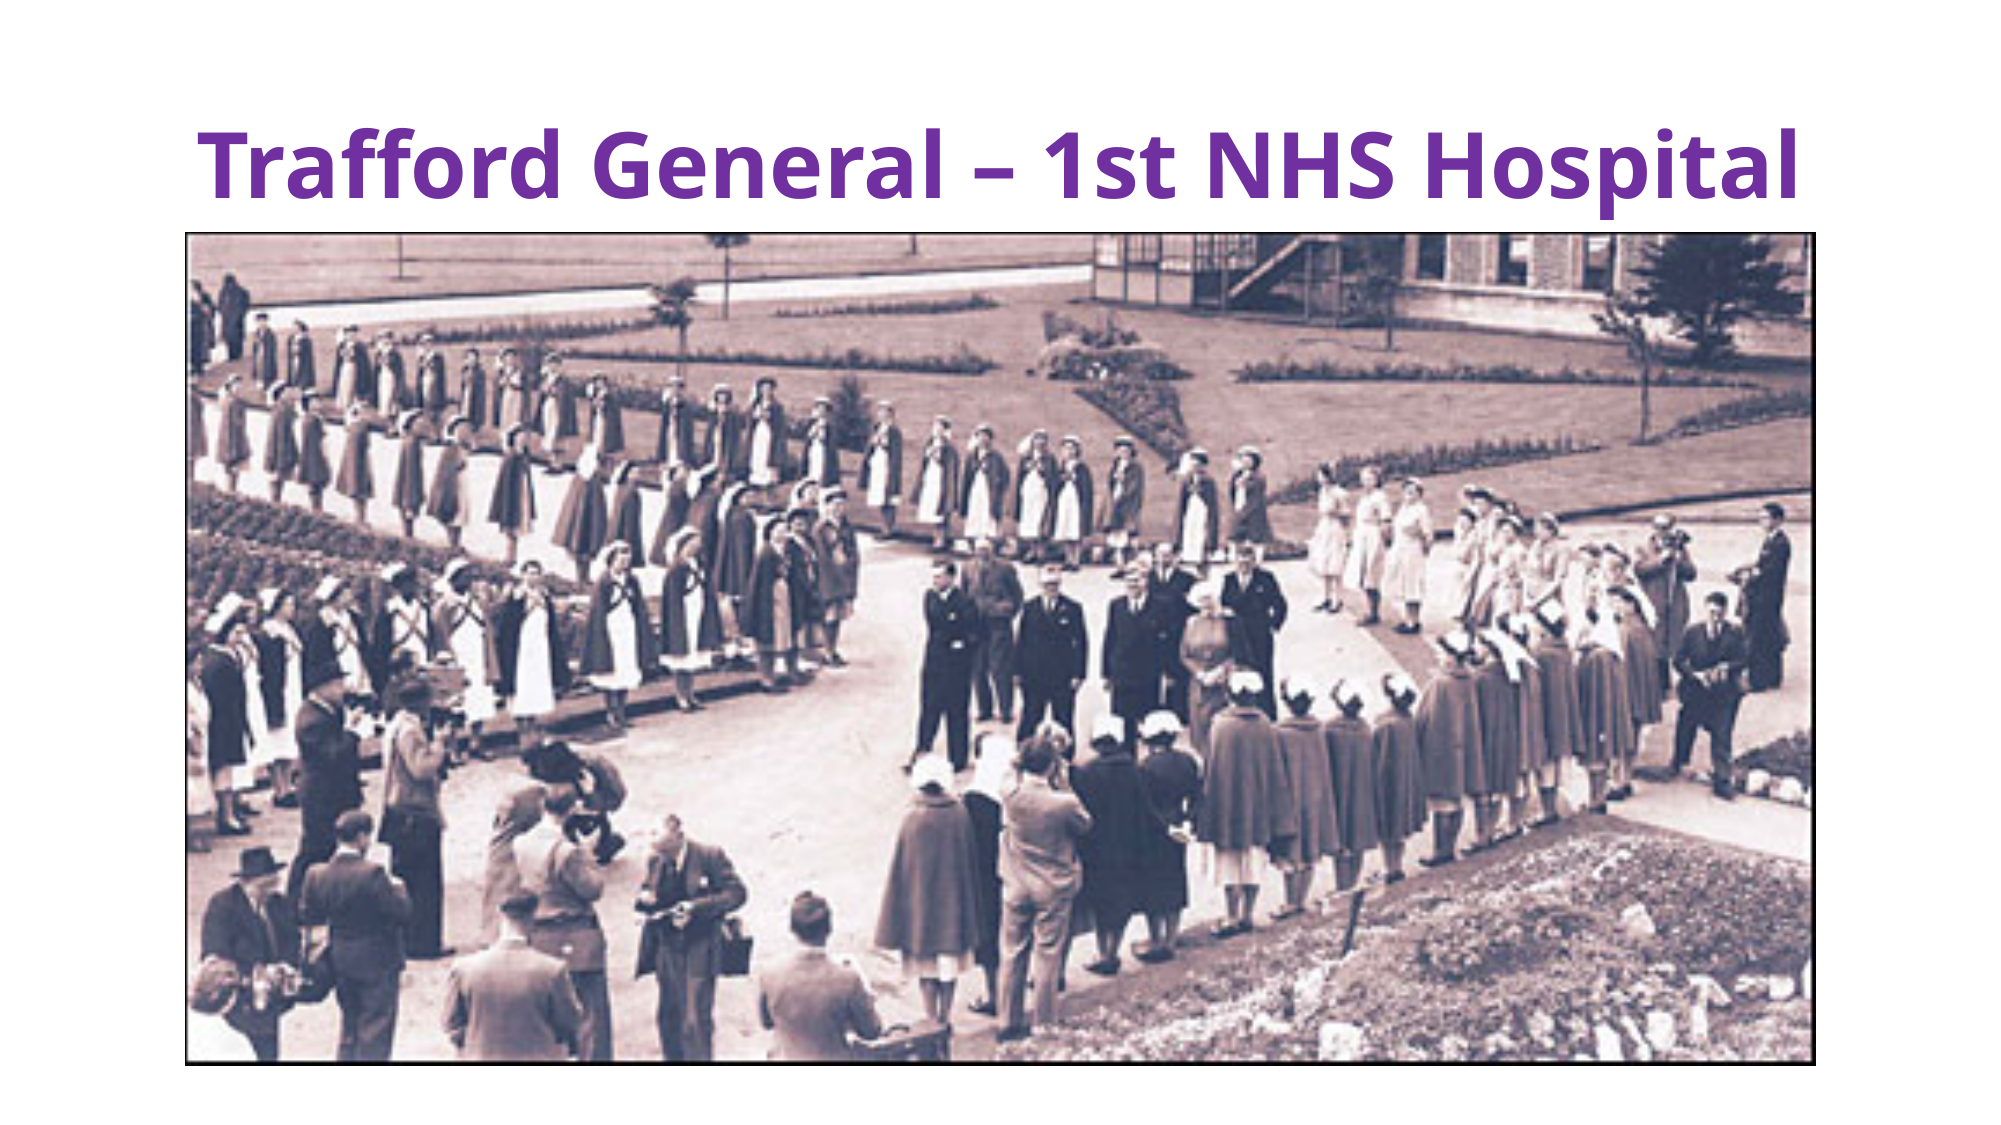

# Trafford General – 1st NHS Hospital